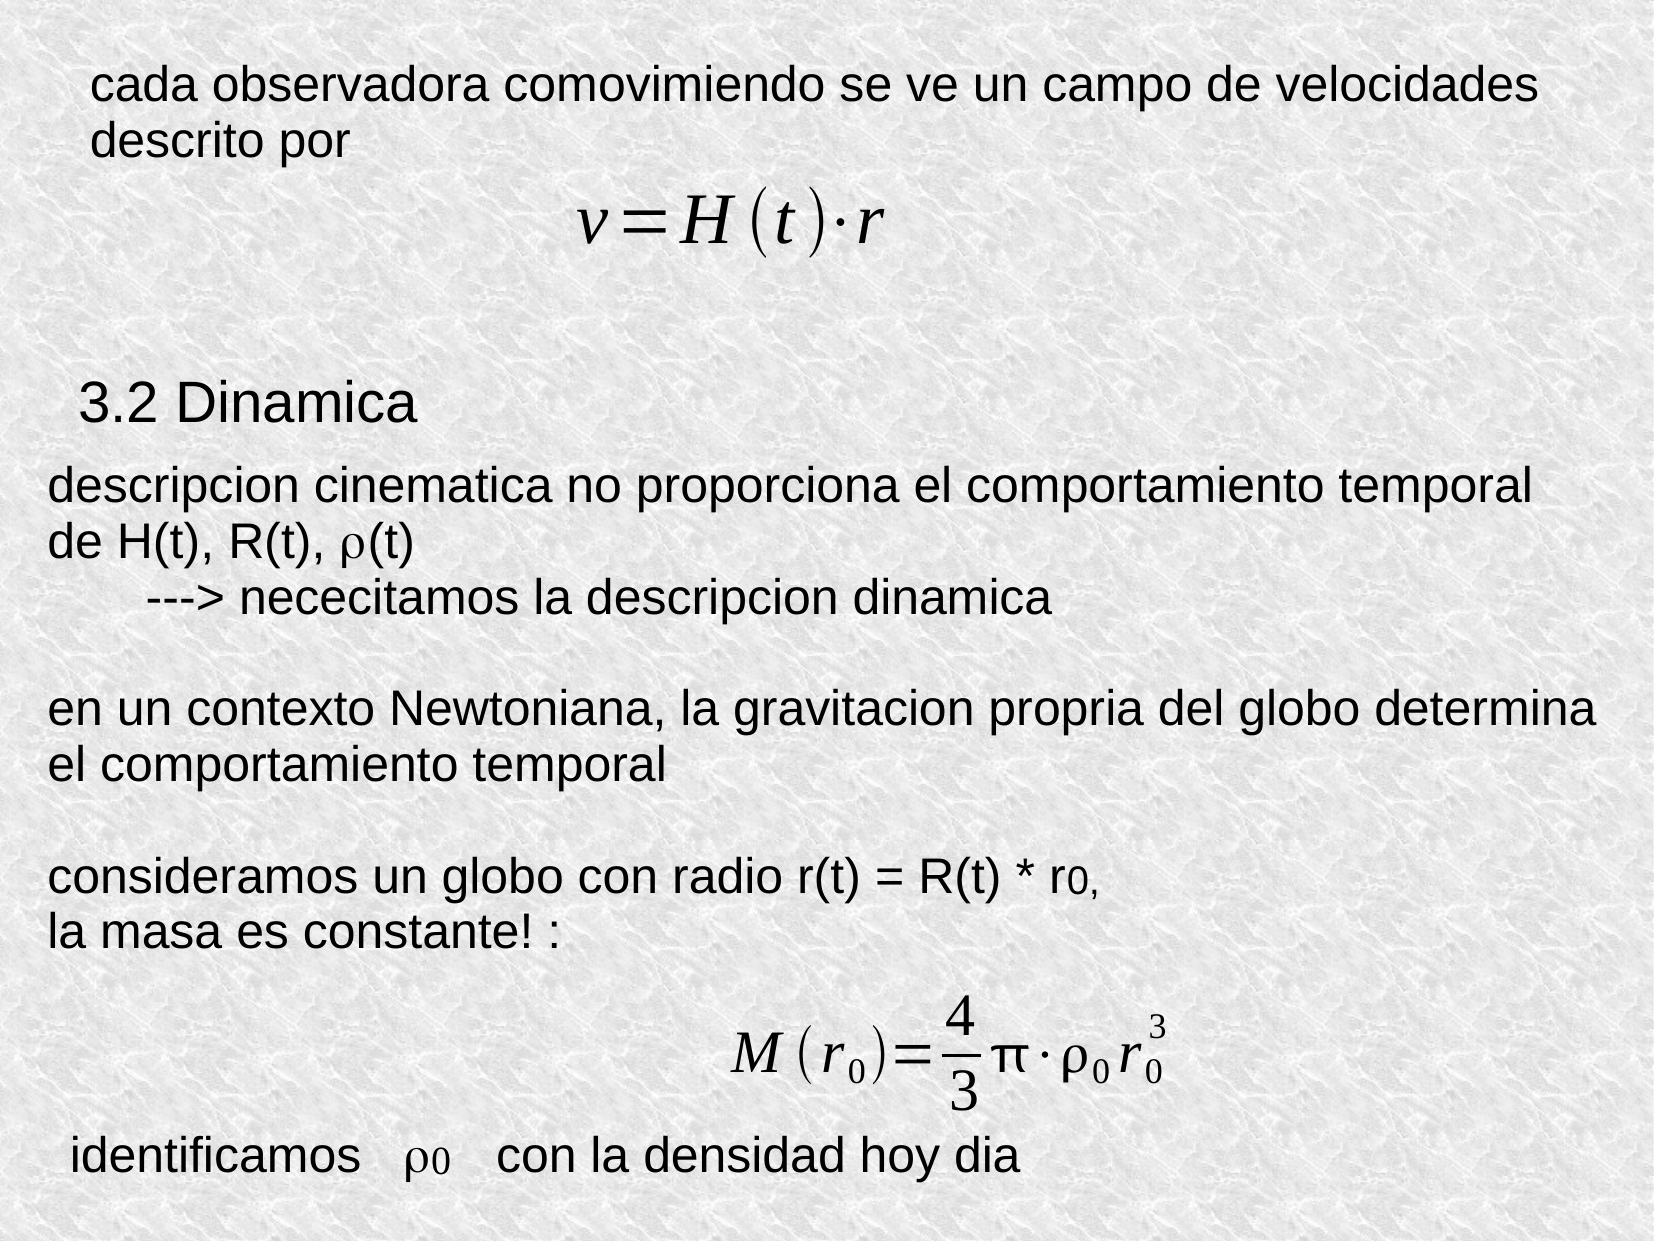

cada observadora comovimiendo se ve un campo de velocidades
descrito por
3.2 Dinamica
descripcion cinematica no proporciona el comportamiento temporal
de H(t), R(t), (t)
 ---> nececitamos la descripcion dinamica
en un contexto Newtoniana, la gravitacion propria del globo determina
el comportamiento temporal
consideramos un globo con radio r(t) = R(t) * r0,
la masa es constante! :
identificamos 0 con la densidad hoy dia